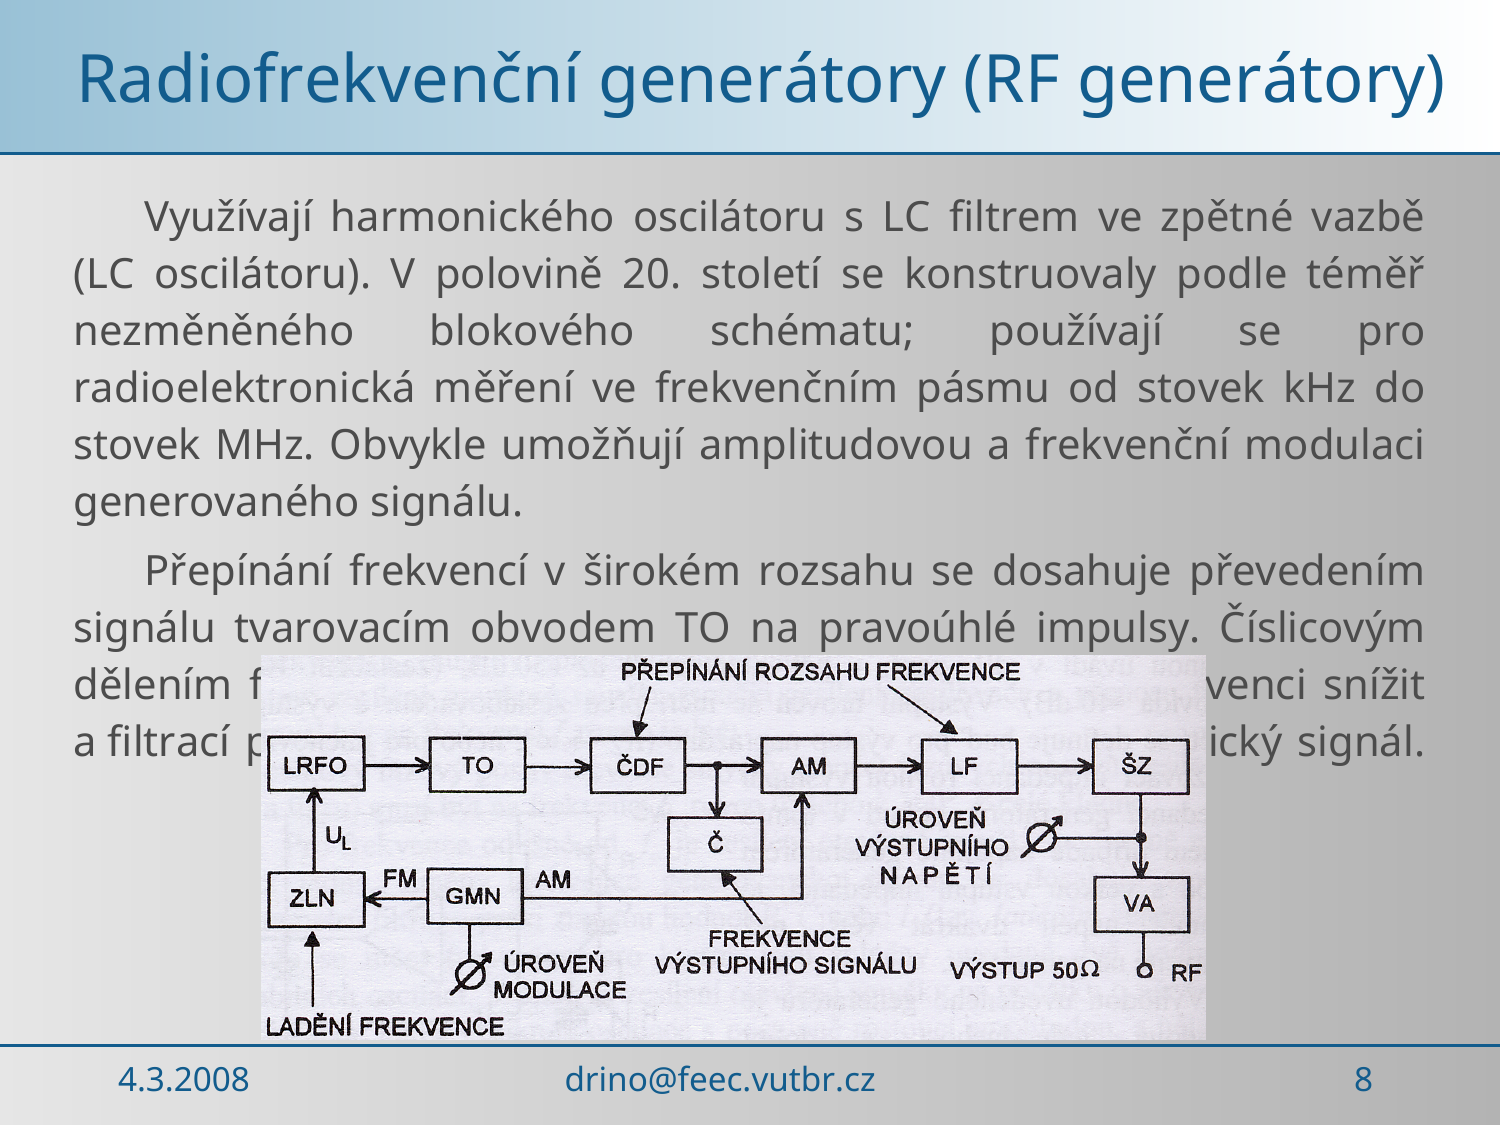

# Radiofrekvenční generátory (RF generátory)
Využívají harmonického oscilátoru s LC filtrem ve zpětné vazbě (LC oscilátoru). V polovině 20. století se konstruovaly podle téměř nezměněného blokového schématu; používají se pro radioelektronická měření ve frekvenčním pásmu od stovek kHz do stovek MHz. Obvykle umožňují amplitudovou a frekvenční modulaci generovaného signálu.
Přepínání frekvencí v širokém rozsahu se dosahuje převedením signálu tvarovacím obvodem TO na pravoúhlé impulsy. Číslicovým dělením frekvence těchto impulsů (ČDF) lze snadno frekvenci snížit a filtrací pomocí laděného filtru LF získáme opět harmonický signál.
4.3.2008
drino@feec.vutbr.cz